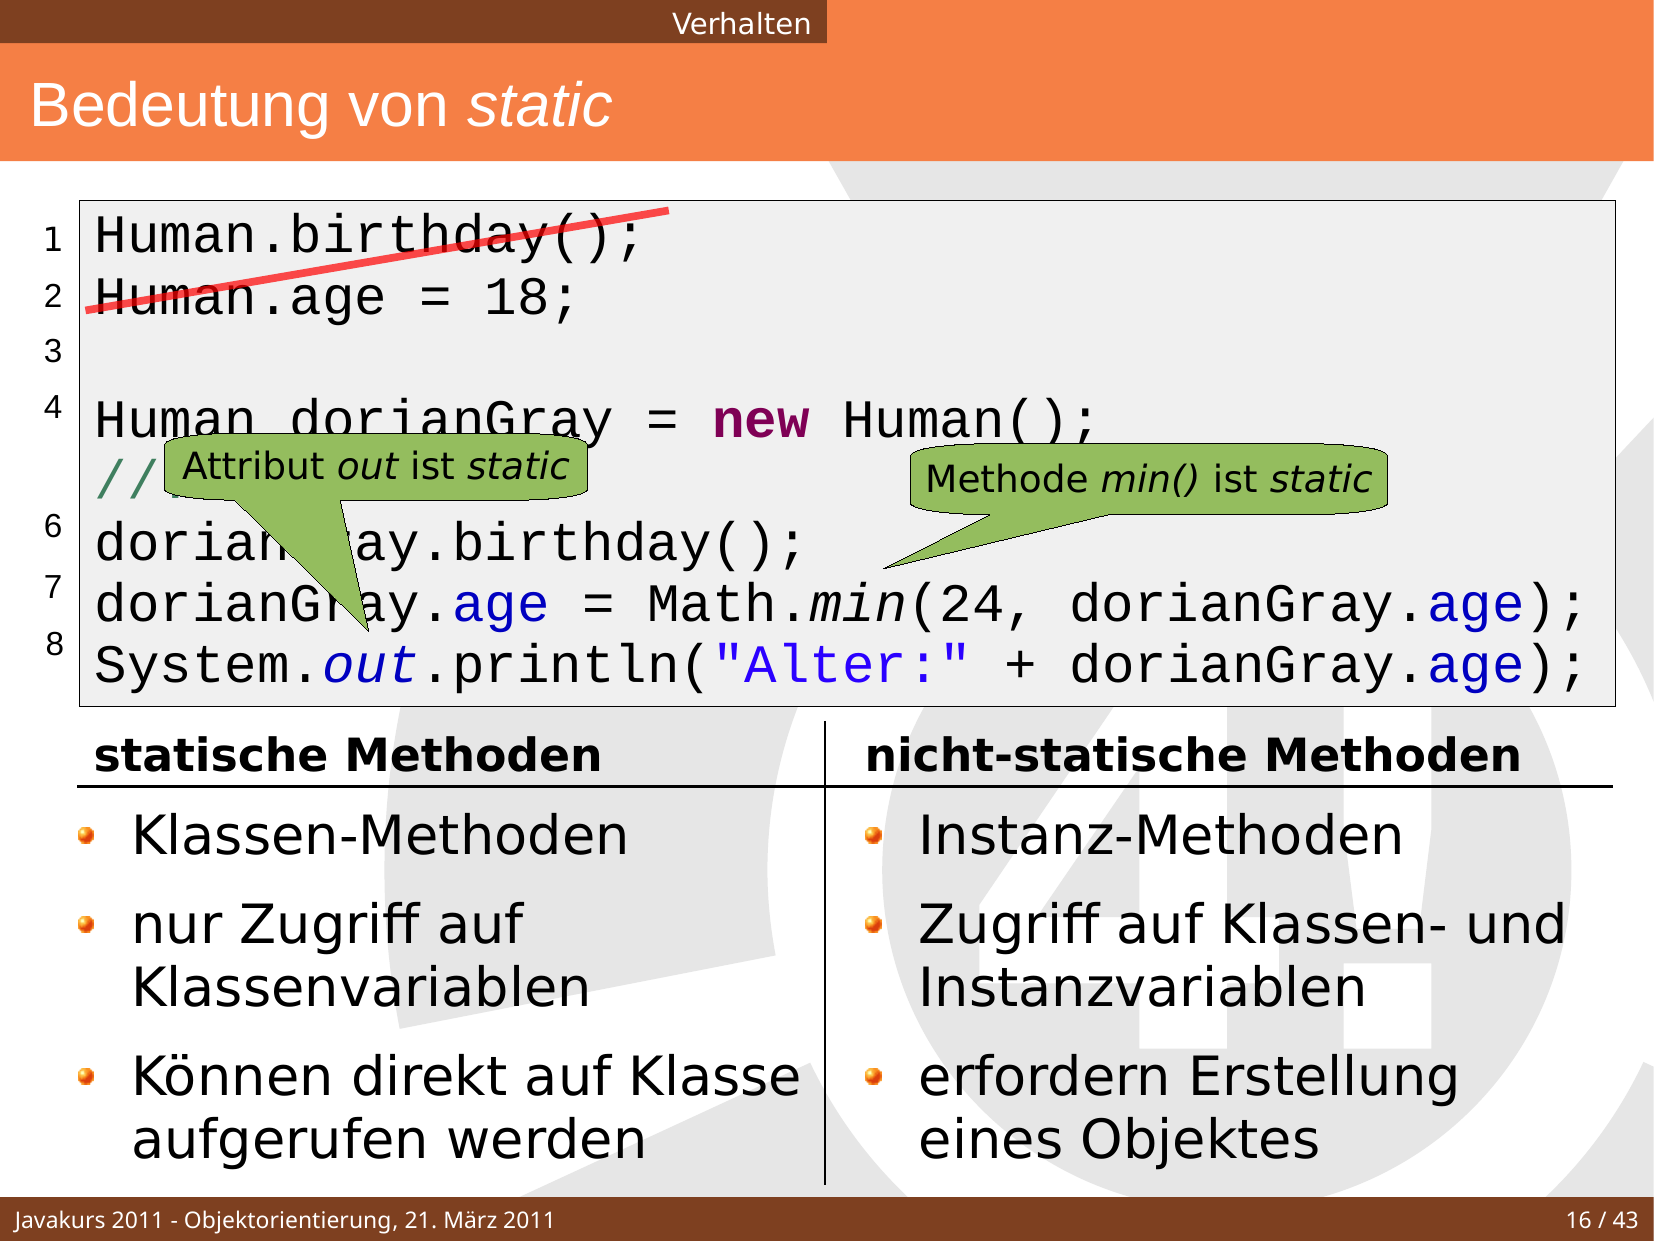

Verhalten
# Bedeutung von static
Human.birthday();
Human.age = 18;
Human dorianGray = new Human();
//...
dorianGray.birthday();
dorianGray.age = Math.min(24, dorianGray.age);
System.out.println("Alter:" + dorianGray.age);
| 1 |
| --- |
| 2 |
| 3 |
| 4 |
| |
| 6 |
| 7 |
| 8 |
Attribut out ist static
Methode min() ist static
statische Methoden
nicht-statische Methoden
Klassen-Methoden
nur Zugriff auf	 Klassenvariablen
Können direkt auf Klasse aufgerufen werden
Instanz-Methoden
Zugriff auf Klassen- und Instanzvariablen
erfordern Erstellung eines Objektes